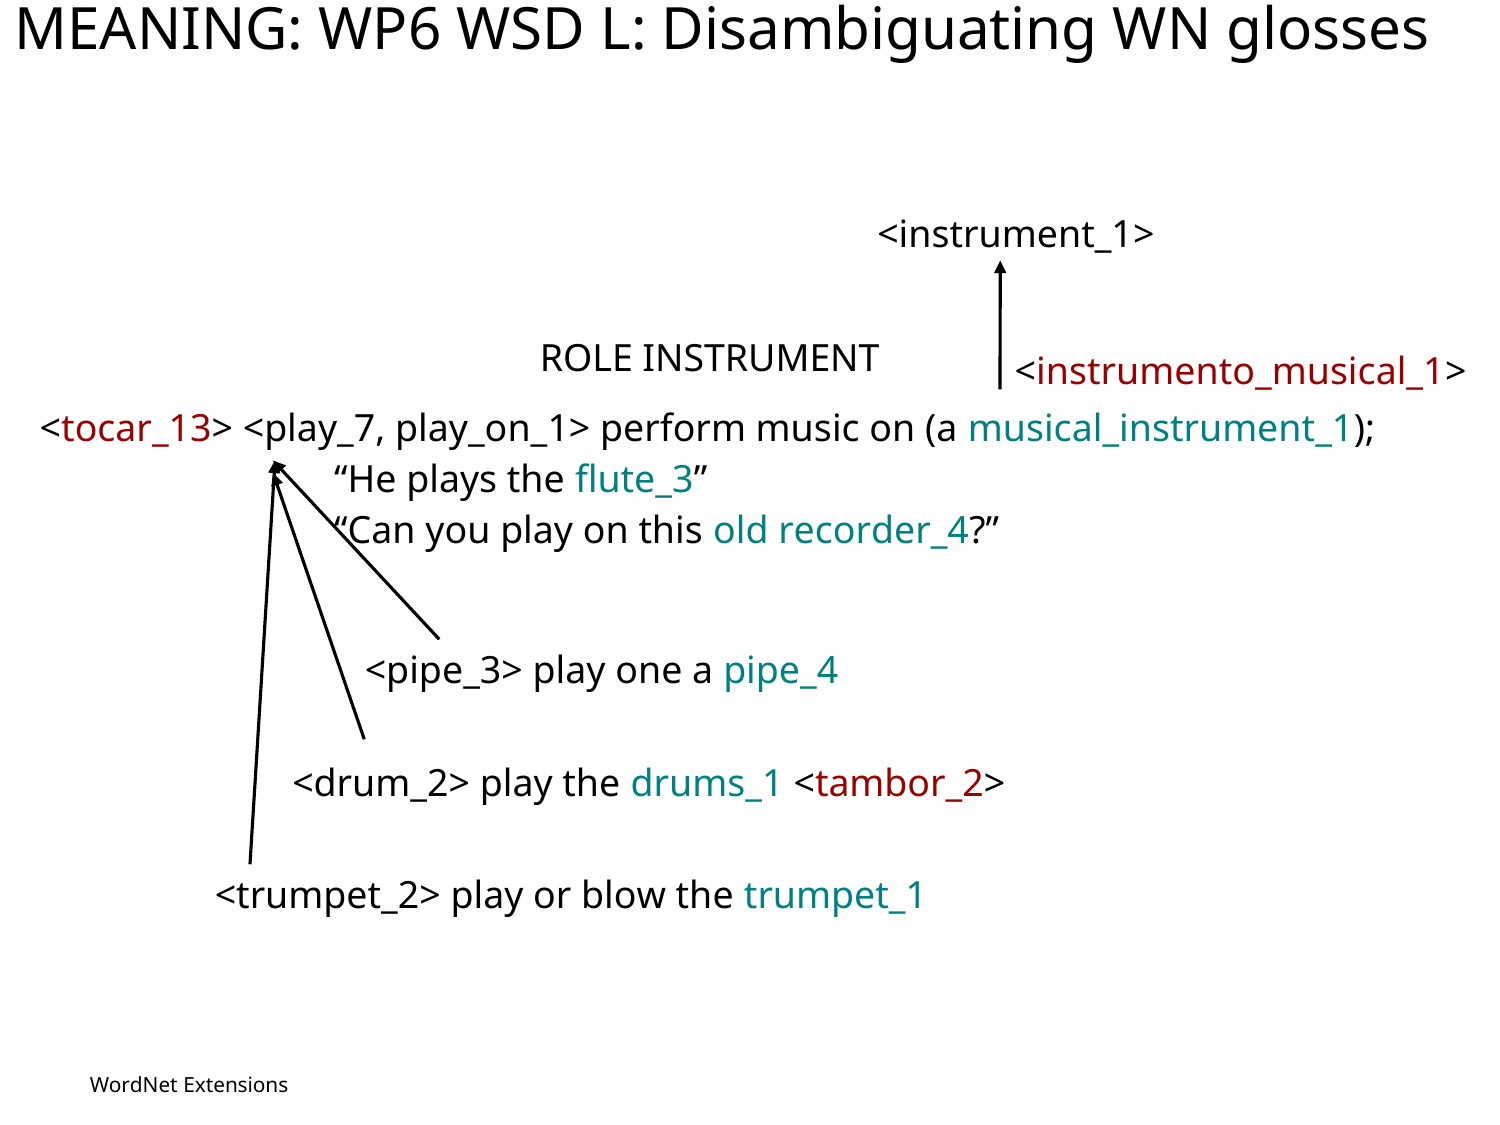

# MEANING: WP6 WSD L: Disambiguating WN glosses
<instrument_1>
ROLE INSTRUMENT
<instrumento_musical_1>
<tocar_13> <play_7, play_on_1> perform music on (a musical_instrument_1);
				“He plays the flute_3”
				“Can you play on this old recorder_4?”
<pipe_3> play one a pipe_4
<drum_2> play the drums_1 <tambor_2>
<trumpet_2> play or blow the trumpet_1